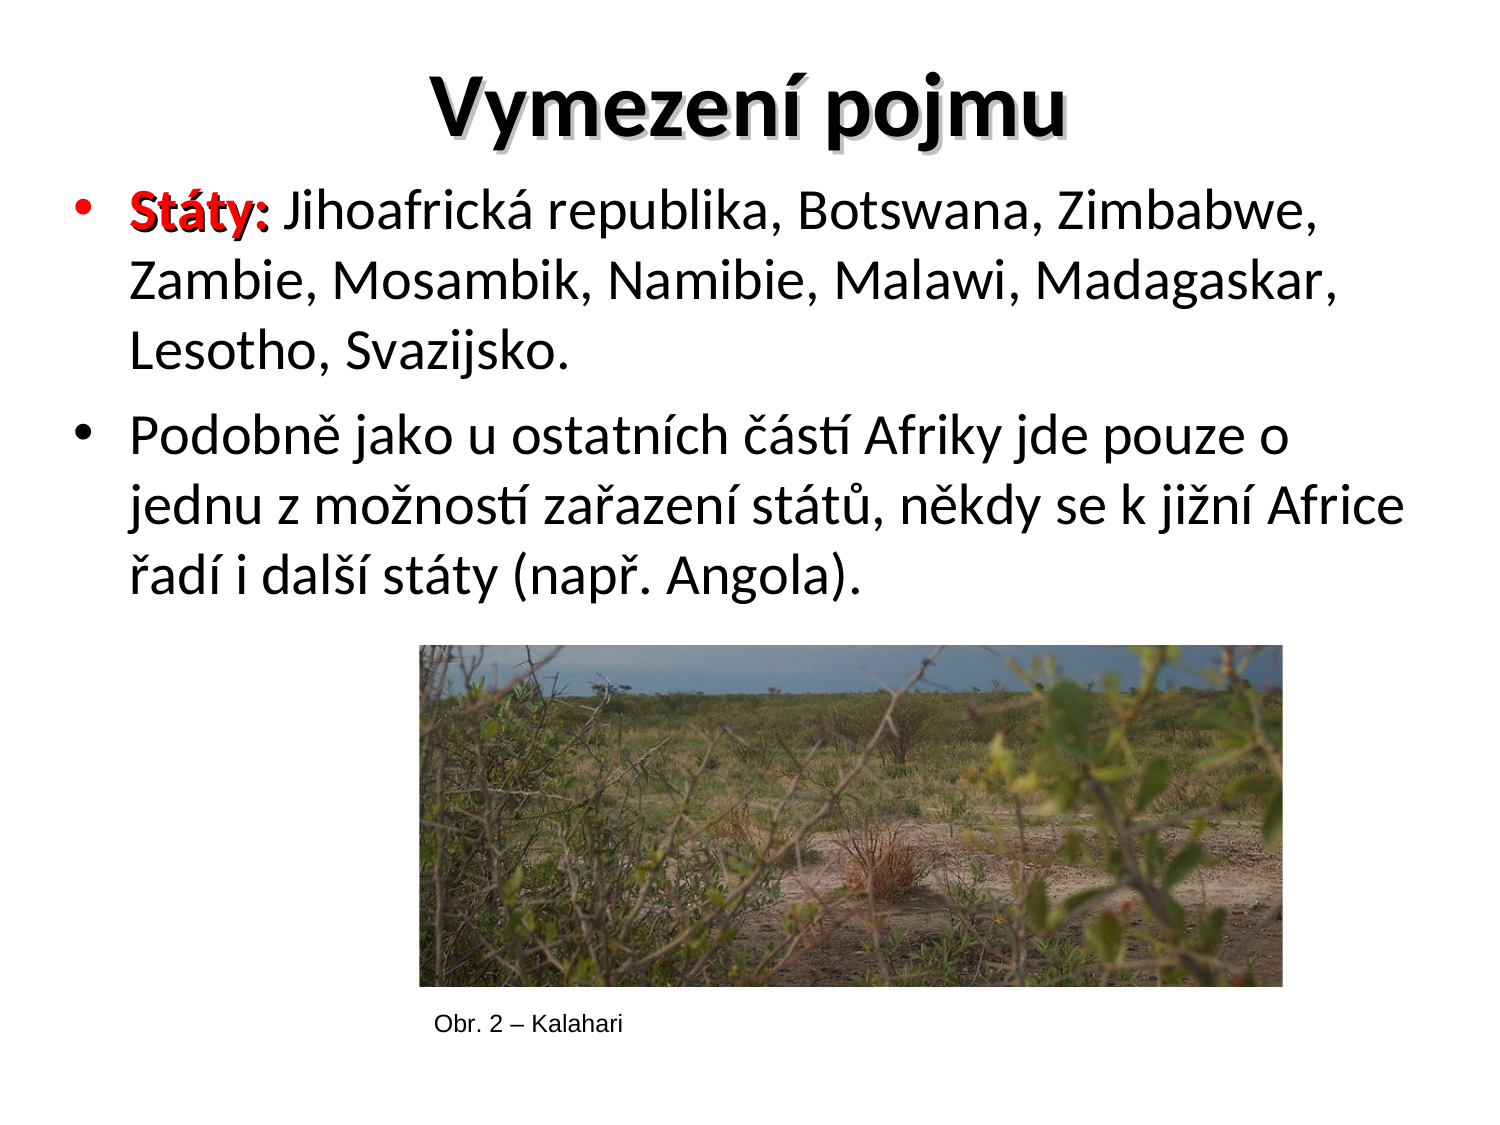

# Vymezení pojmu
Státy: Jihoafrická republika, Botswana, Zimbabwe, Zambie, Mosambik, Namibie, Malawi, Madagaskar, Lesotho, Svazijsko.
Podobně jako u ostatních částí Afriky jde pouze o jednu z možností zařazení států, někdy se k jižní Africe řadí i další státy (např. Angola).
Obr. 2 – Kalahari